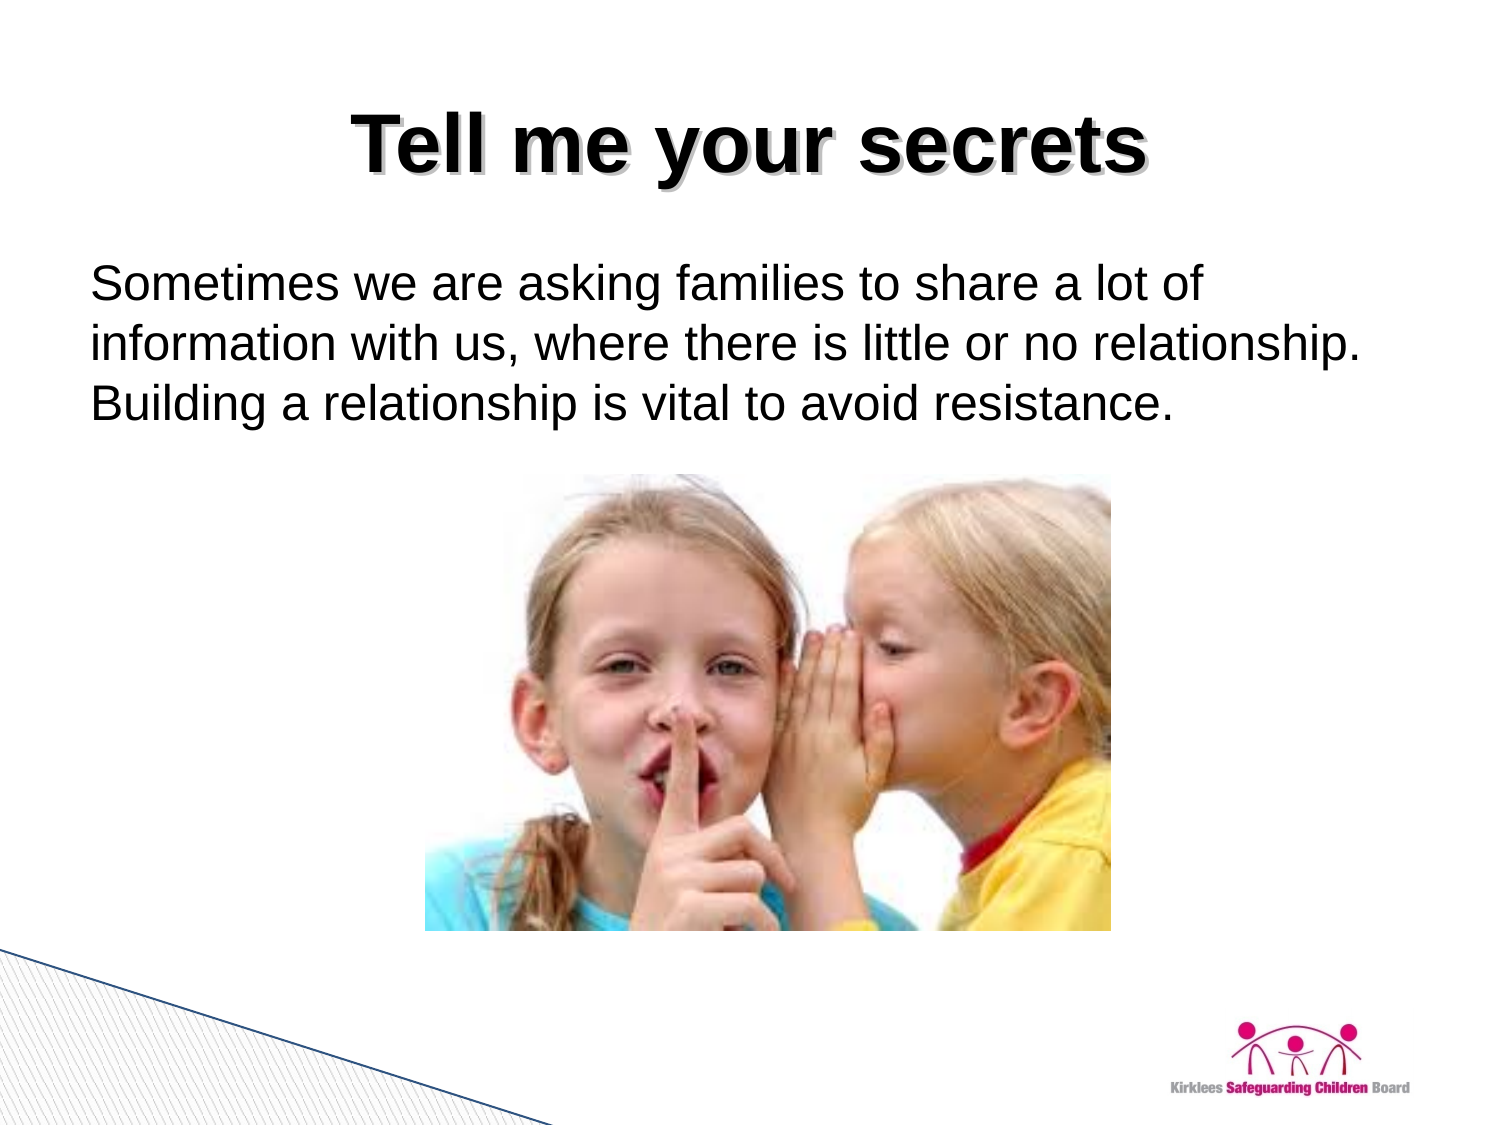

Tell me your secrets
# Sometimes we are asking families to share a lot of information with us, where there is little or no relationship. Building a relationship is vital to avoid resistance.